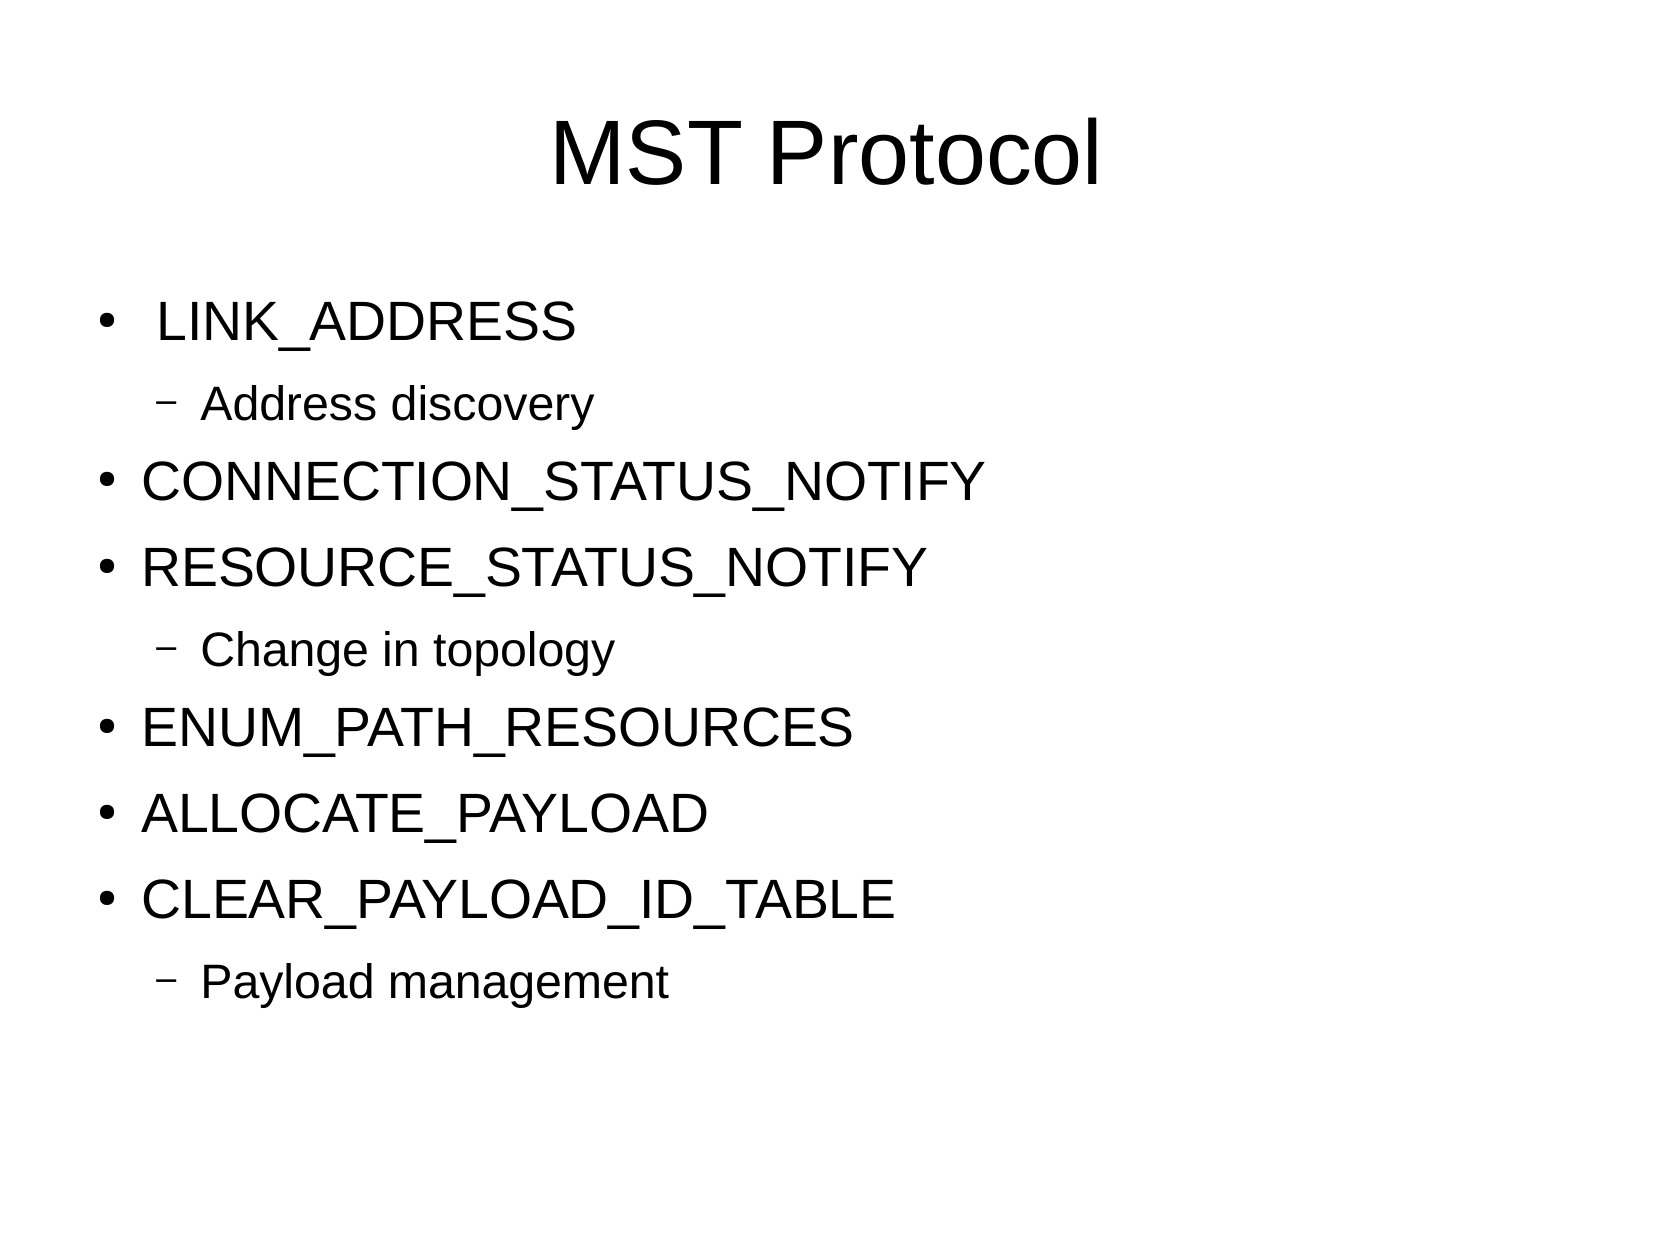

# MST Protocol
 LINK_ADDRESS
Address discovery
CONNECTION_STATUS_NOTIFY
RESOURCE_STATUS_NOTIFY
Change in topology
ENUM_PATH_RESOURCES
ALLOCATE_PAYLOAD
CLEAR_PAYLOAD_ID_TABLE
Payload management